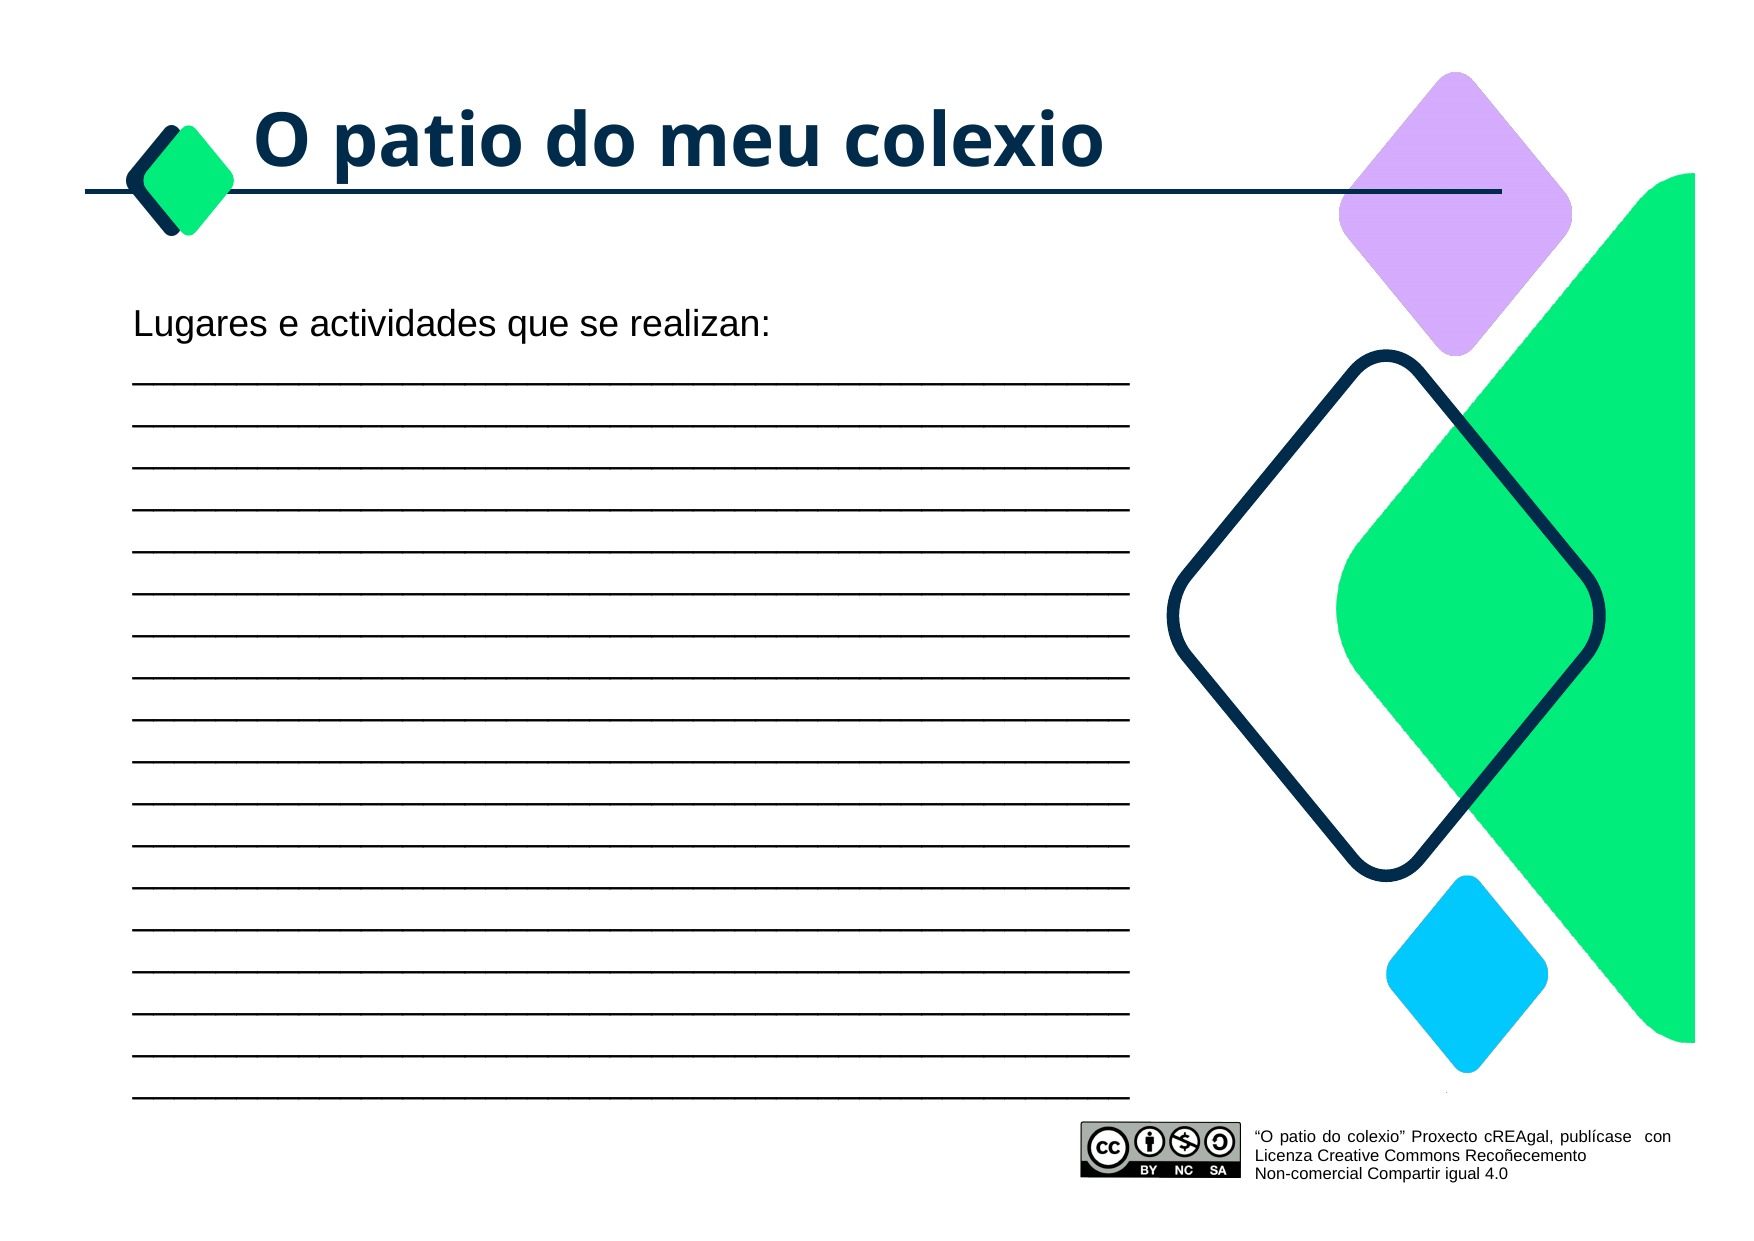

# O patio do meu colexio
Lugares e actividades que se realizan: ________________________________________________________________________________________________________________________________________________________________________________________________________________________________________________________________________________________________________________________________________________________________________________________________________________________________________________________________________________________________________________________________________________________________________________________________________________________________________________________________________________________________________________________________________________________________________________________________________________________________________________________________________________________________
“O patio do colexio” Proxecto cREAgal, publícase con Licenza Creative Commons Recoñecemento
Non-comercial Compartir igual 4.0